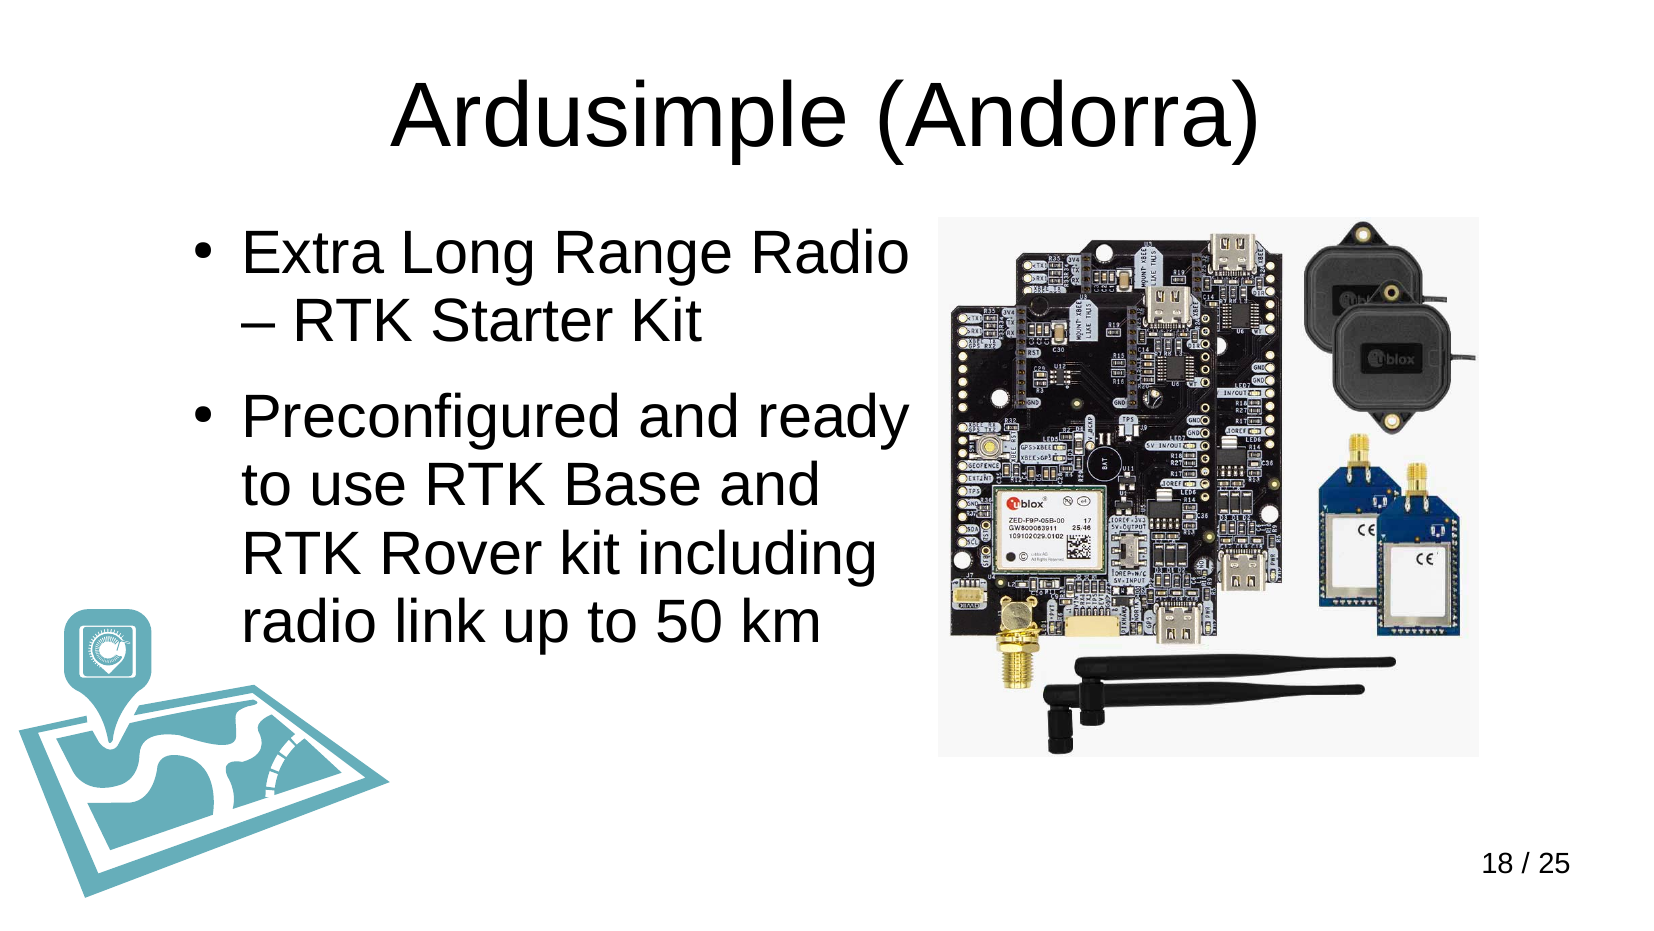

# Ardusimple (Andorra)
Extra Long Range Radio – RTK Starter Kit
Preconfigured and ready to use RTK Base and RTK Rover kit including radio link up to 50 km
18